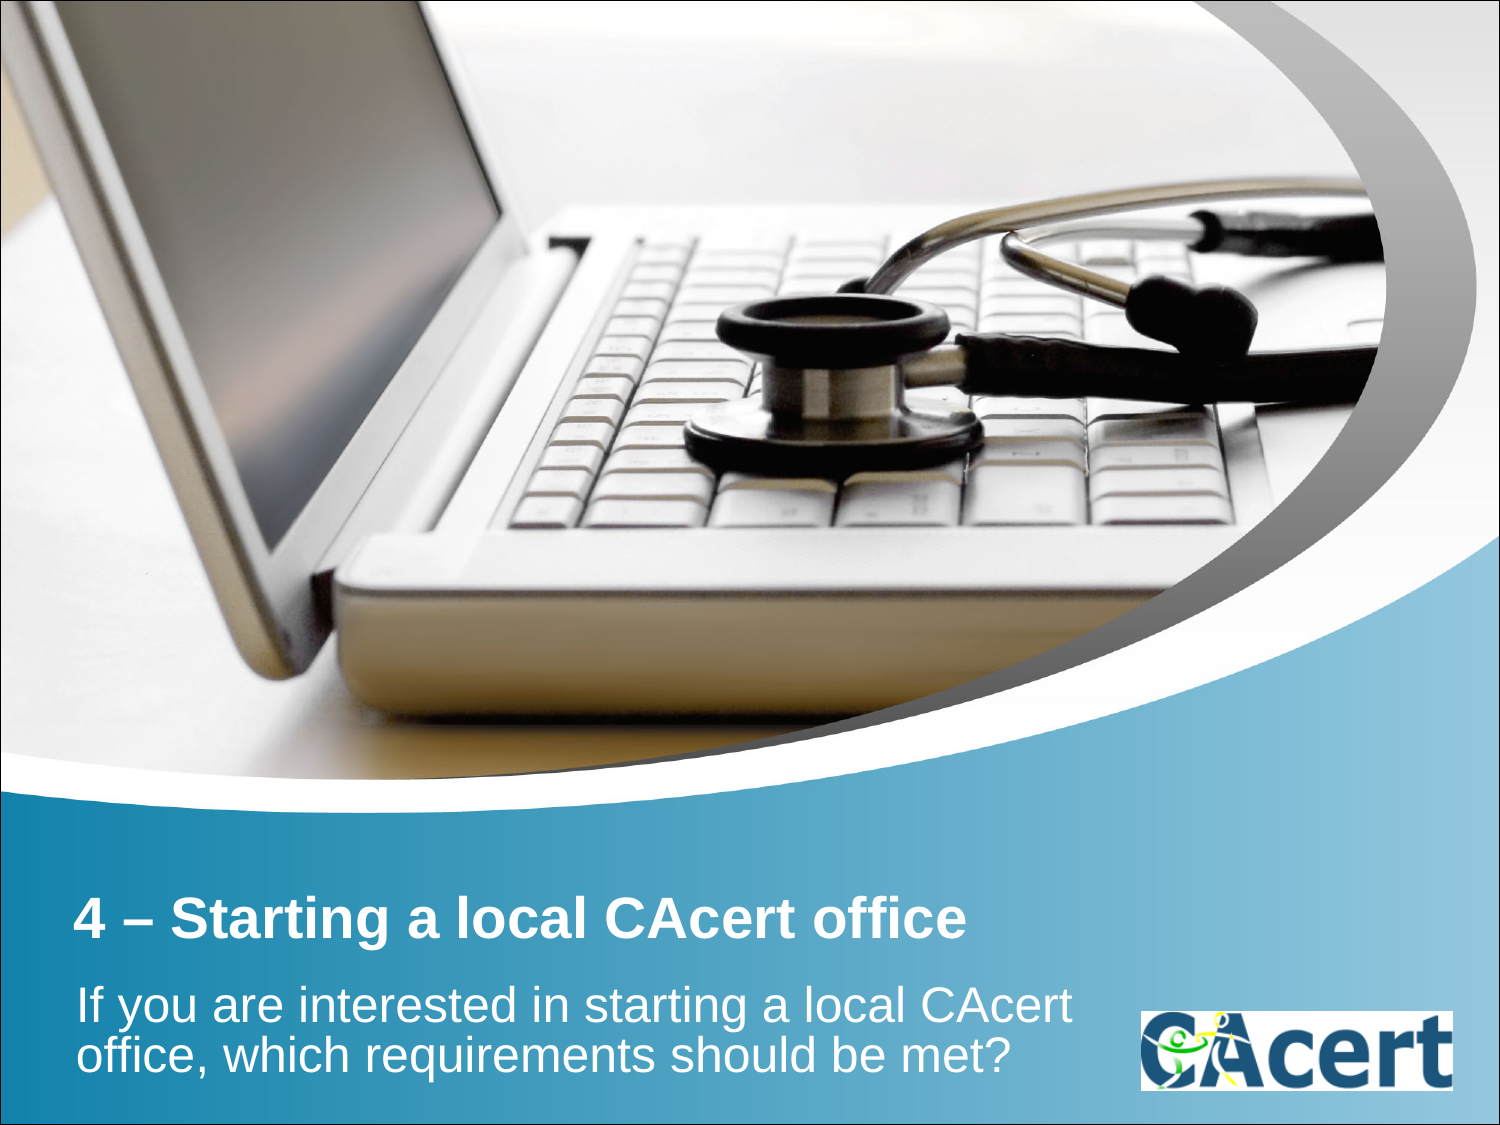

# 4 – Starting a local CAcert office
If you are interested in starting a local CAcert office, which requirements should be met?